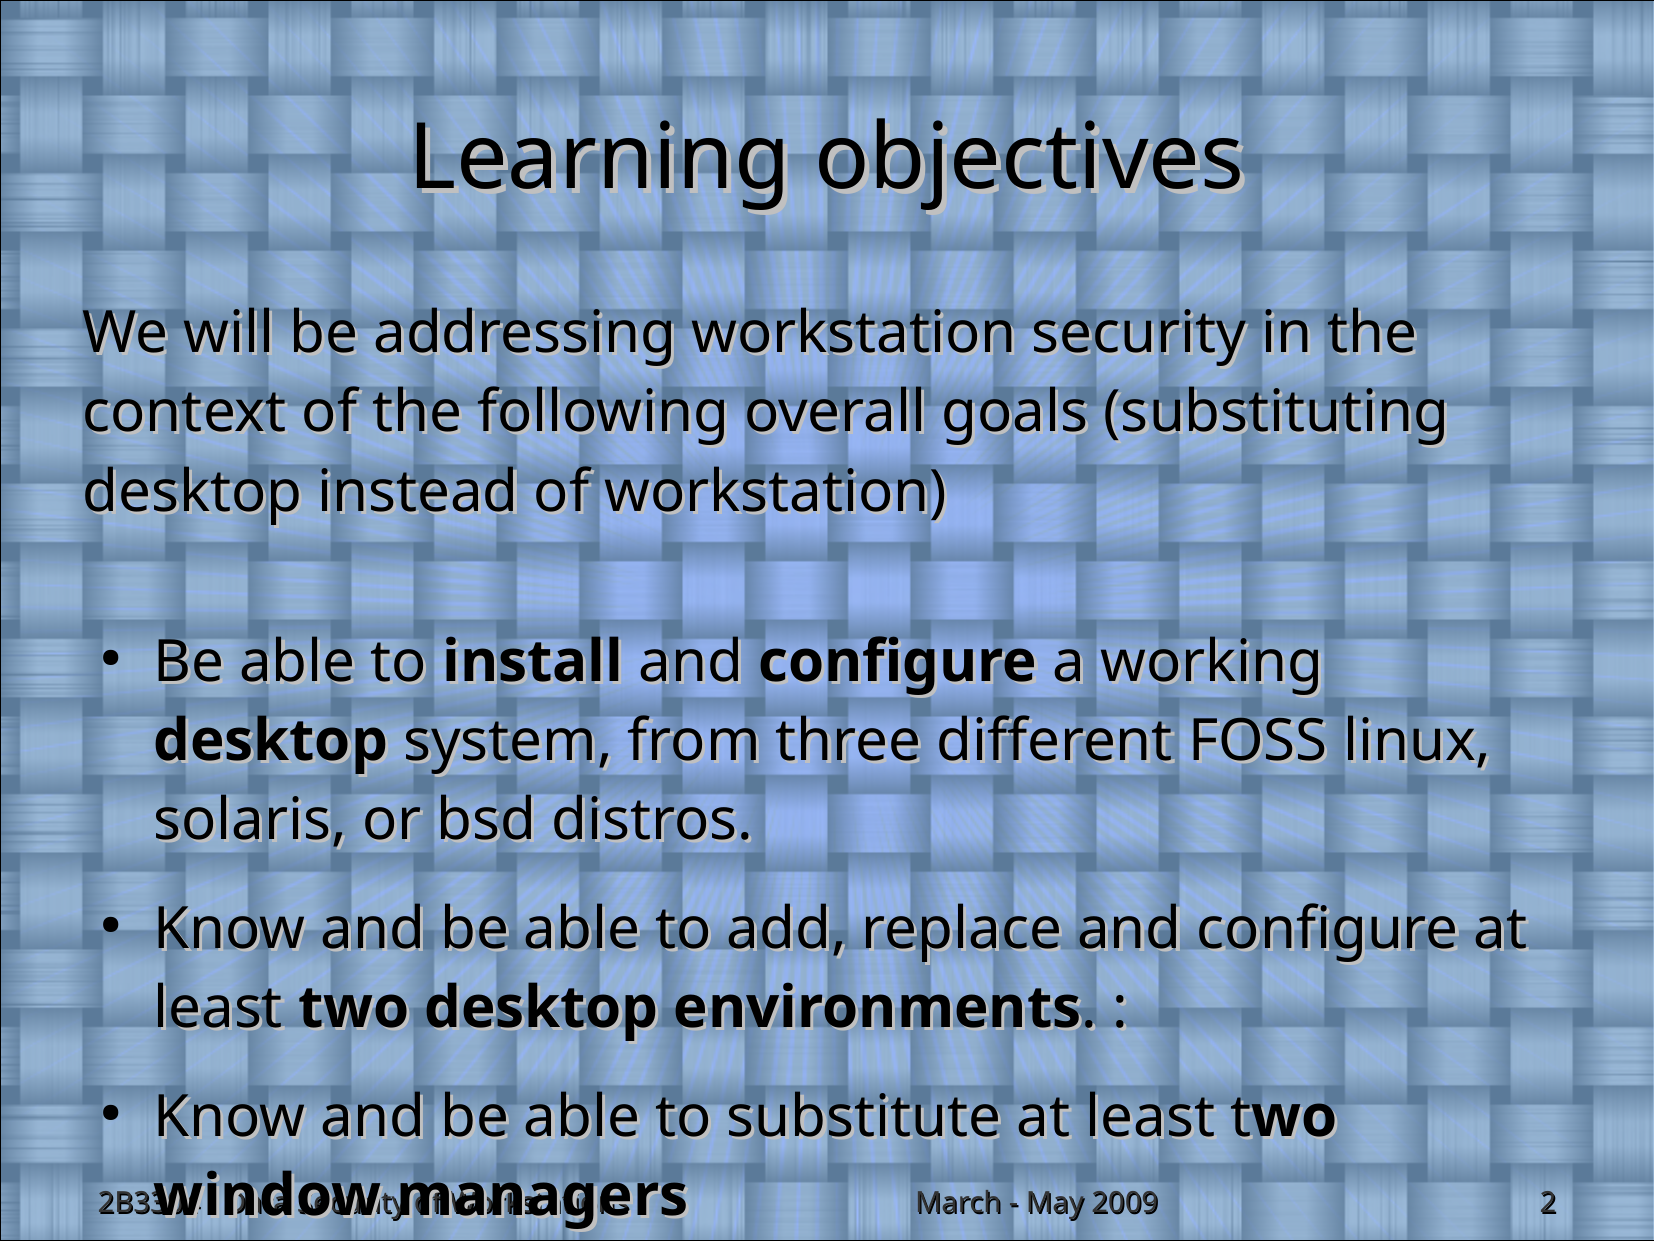

# Learning objectives
We will be addressing workstation security in the context of the following overall goals (substituting desktop instead of workstation)
Be able to install and configure a working desktop system, from three different FOSS linux, solaris, or bsd distros.
Know and be able to add, replace and configure at least two desktop environments. :
Know and be able to substitute at least two window managers